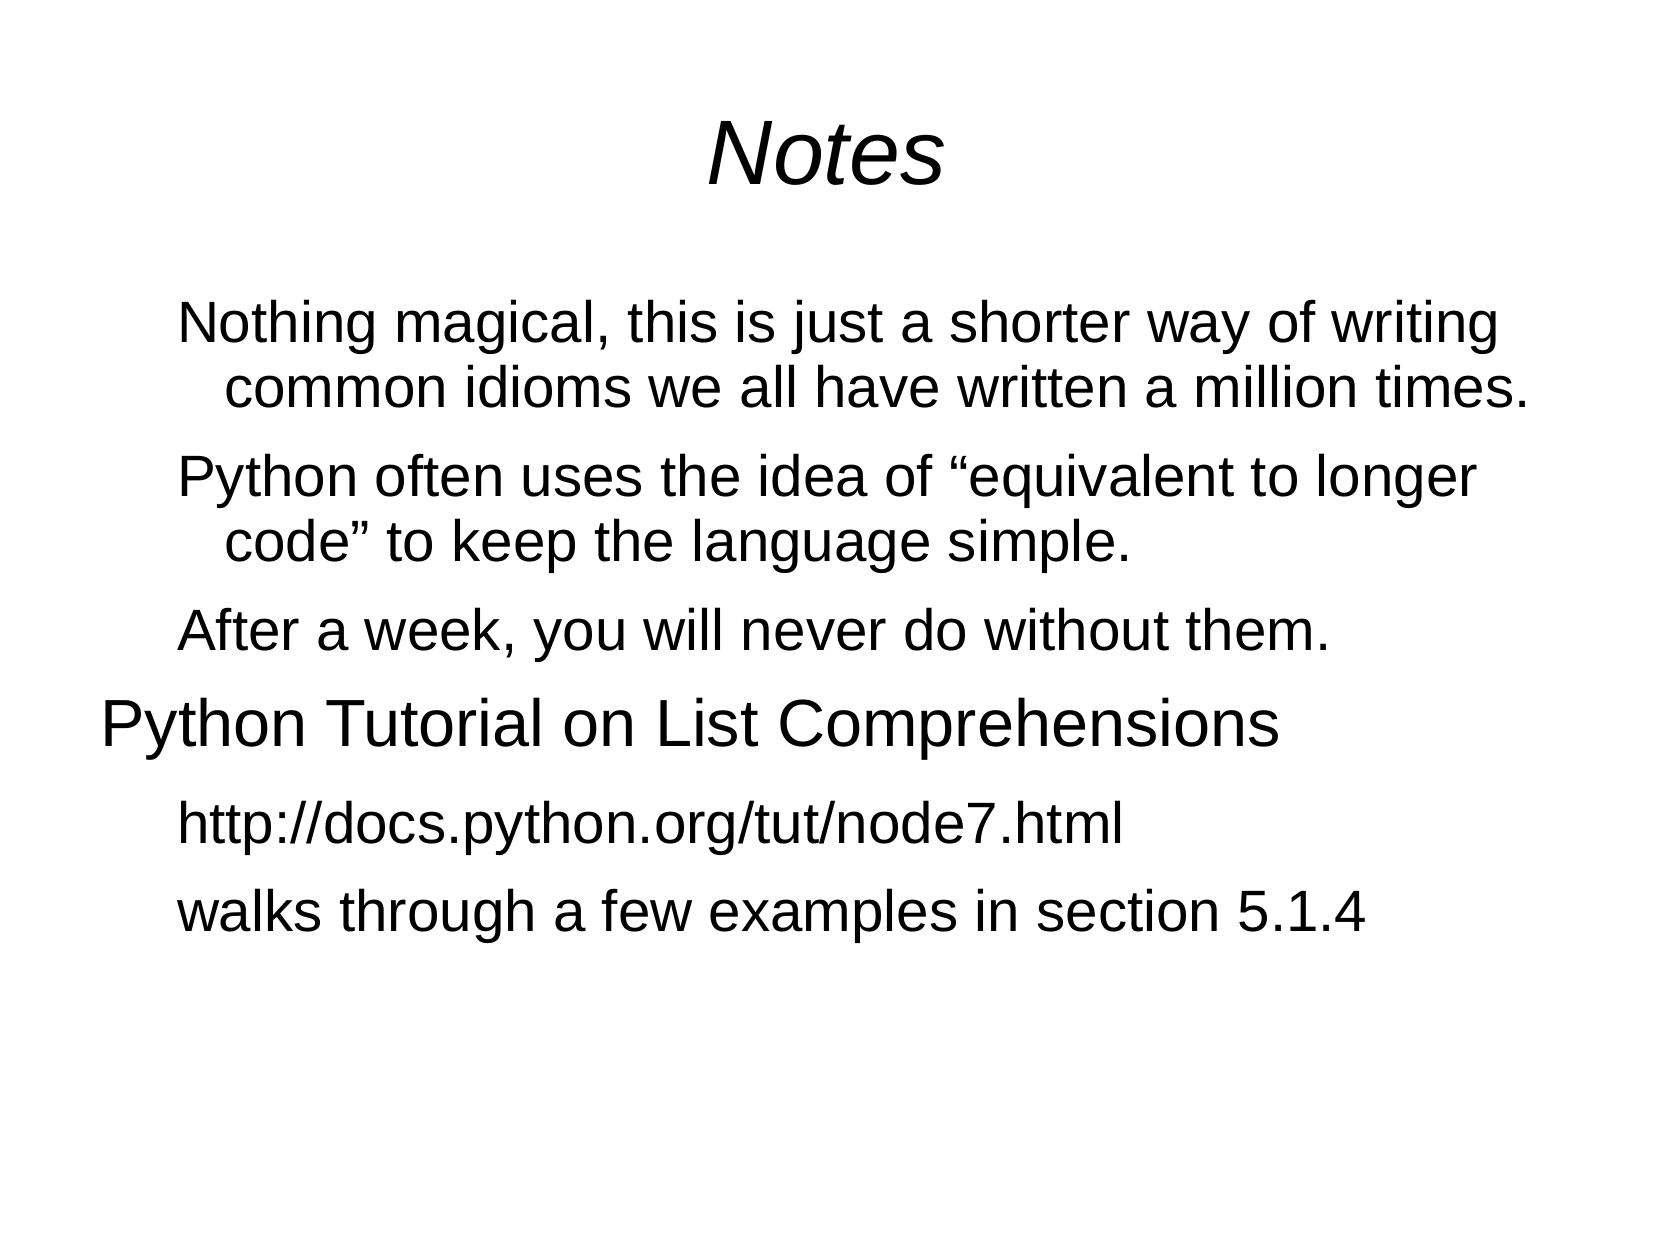

# Notes
Nothing magical, this is just a shorter way of writing common idioms we all have written a million times.
Python often uses the idea of “equivalent to longer code” to keep the language simple.
After a week, you will never do without them.
Python Tutorial on List Comprehensions
http://docs.python.org/tut/node7.html
walks through a few examples in section 5.1.4